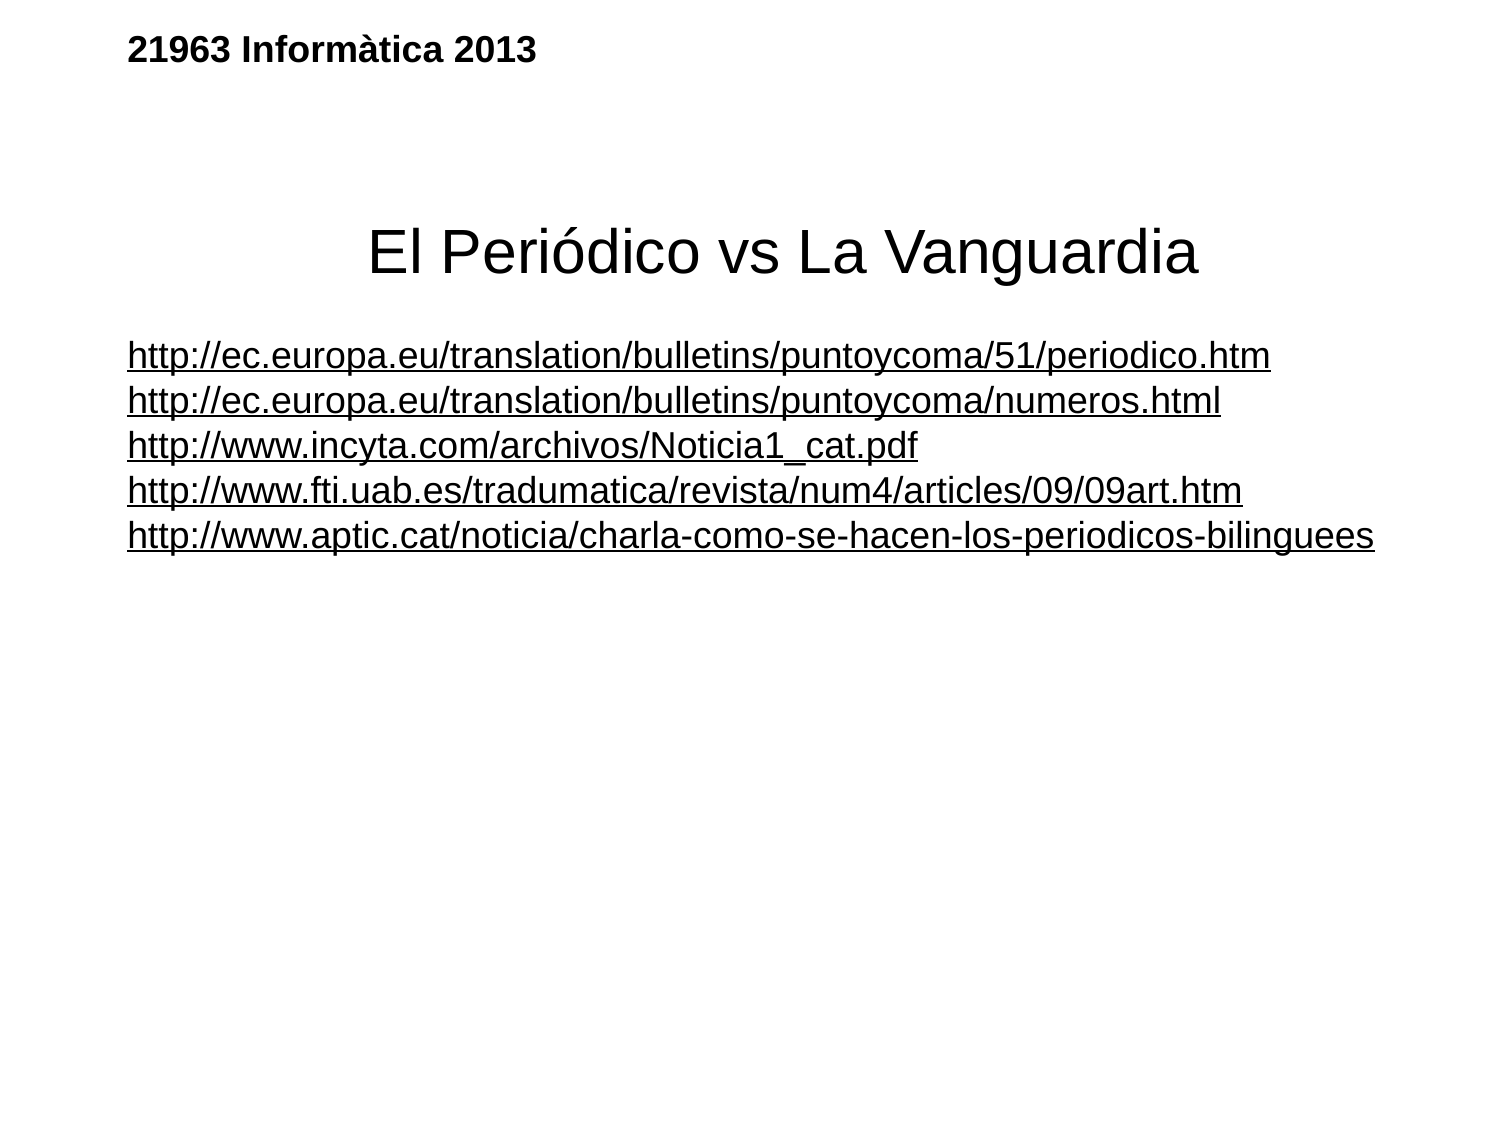

21963 Informàtica 2013
El Periódico vs La Vanguardia
http://ec.europa.eu/translation/bulletins/puntoycoma/51/periodico.htm
http://ec.europa.eu/translation/bulletins/puntoycoma/numeros.html
http://www.incyta.com/archivos/Noticia1_cat.pdf
http://www.fti.uab.es/tradumatica/revista/num4/articles/09/09art.htm
http://www.aptic.cat/noticia/charla-como-se-hacen-los-periodicos-bilinguees